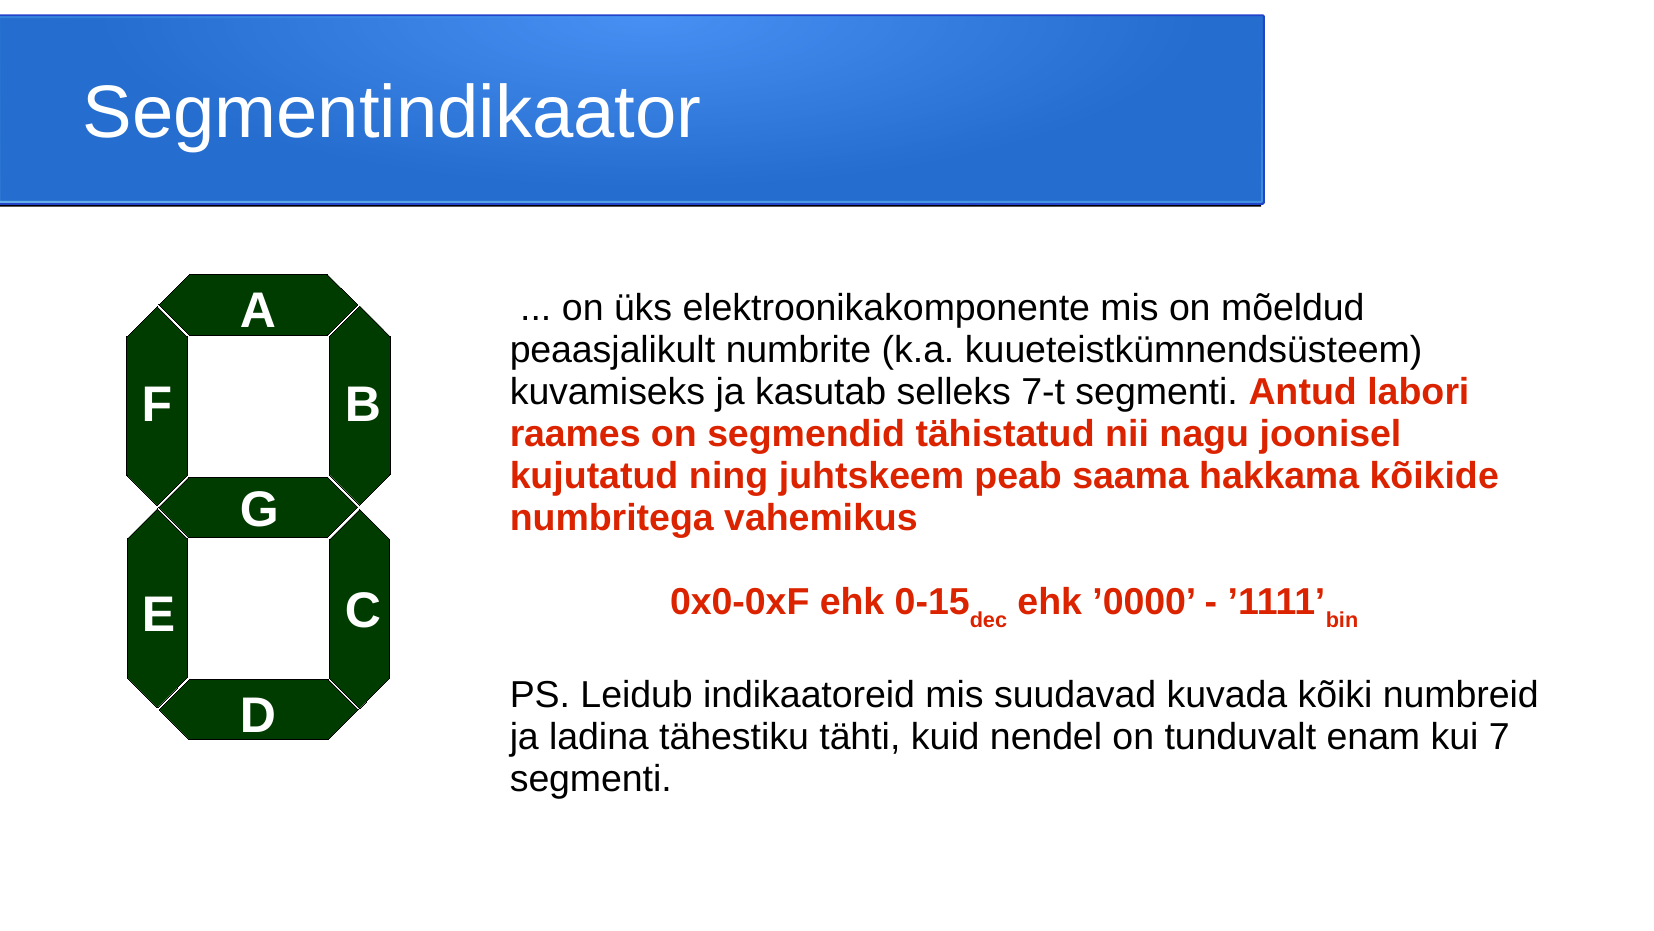

# Segmentindikaator
A
 ... on üks elektroonikakomponente mis on mõeldud peaasjalikult numbrite (k.a. kuueteistkümnendsüsteem) kuvamiseks ja kasutab selleks 7-t segmenti. Antud labori raames on segmendid tähistatud nii nagu joonisel kujutatud ning juhtskeem peab saama hakkama kõikide numbritega vahemikus
		 0x0-0xF ehk 0-15dec ehk ’0000’ - ’1111’bin
PS. Leidub indikaatoreid mis suudavad kuvada kõiki numbreid ja ladina tähestiku tähti, kuid nendel on tunduvalt enam kui 7 segmenti.
F
B
G
C
E
D